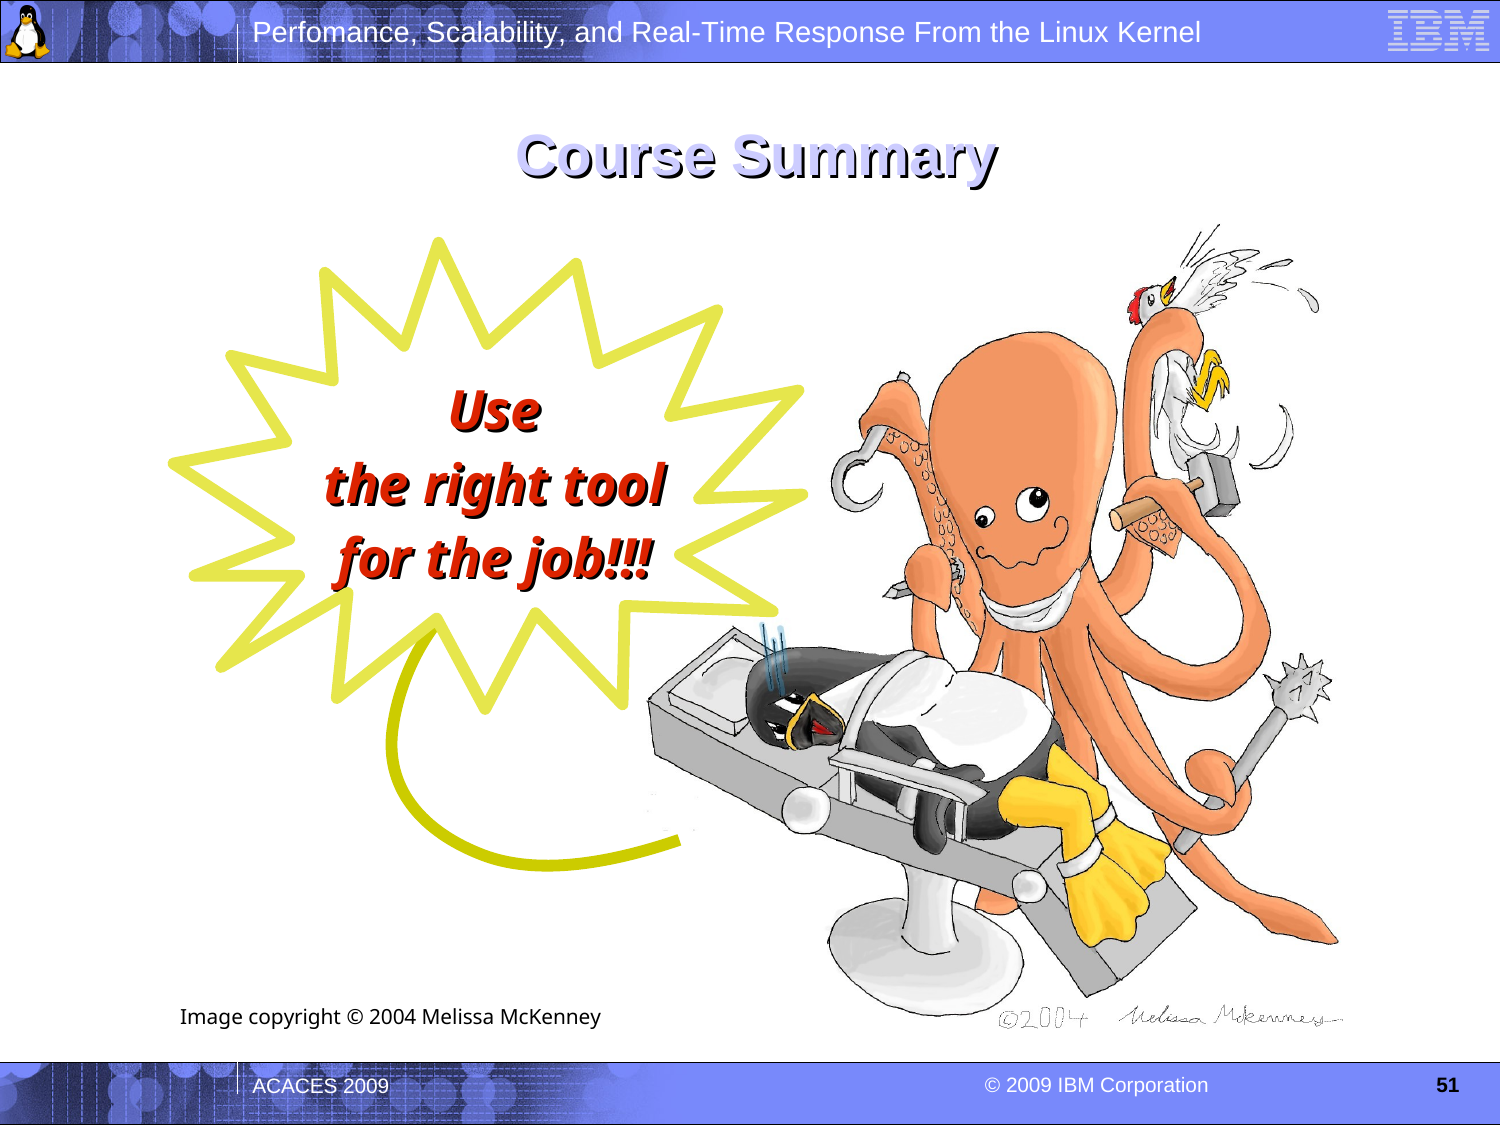

# Course Summary
Use
the right tool
for the job!!!
Image copyright © 2004 Melissa McKenney
51